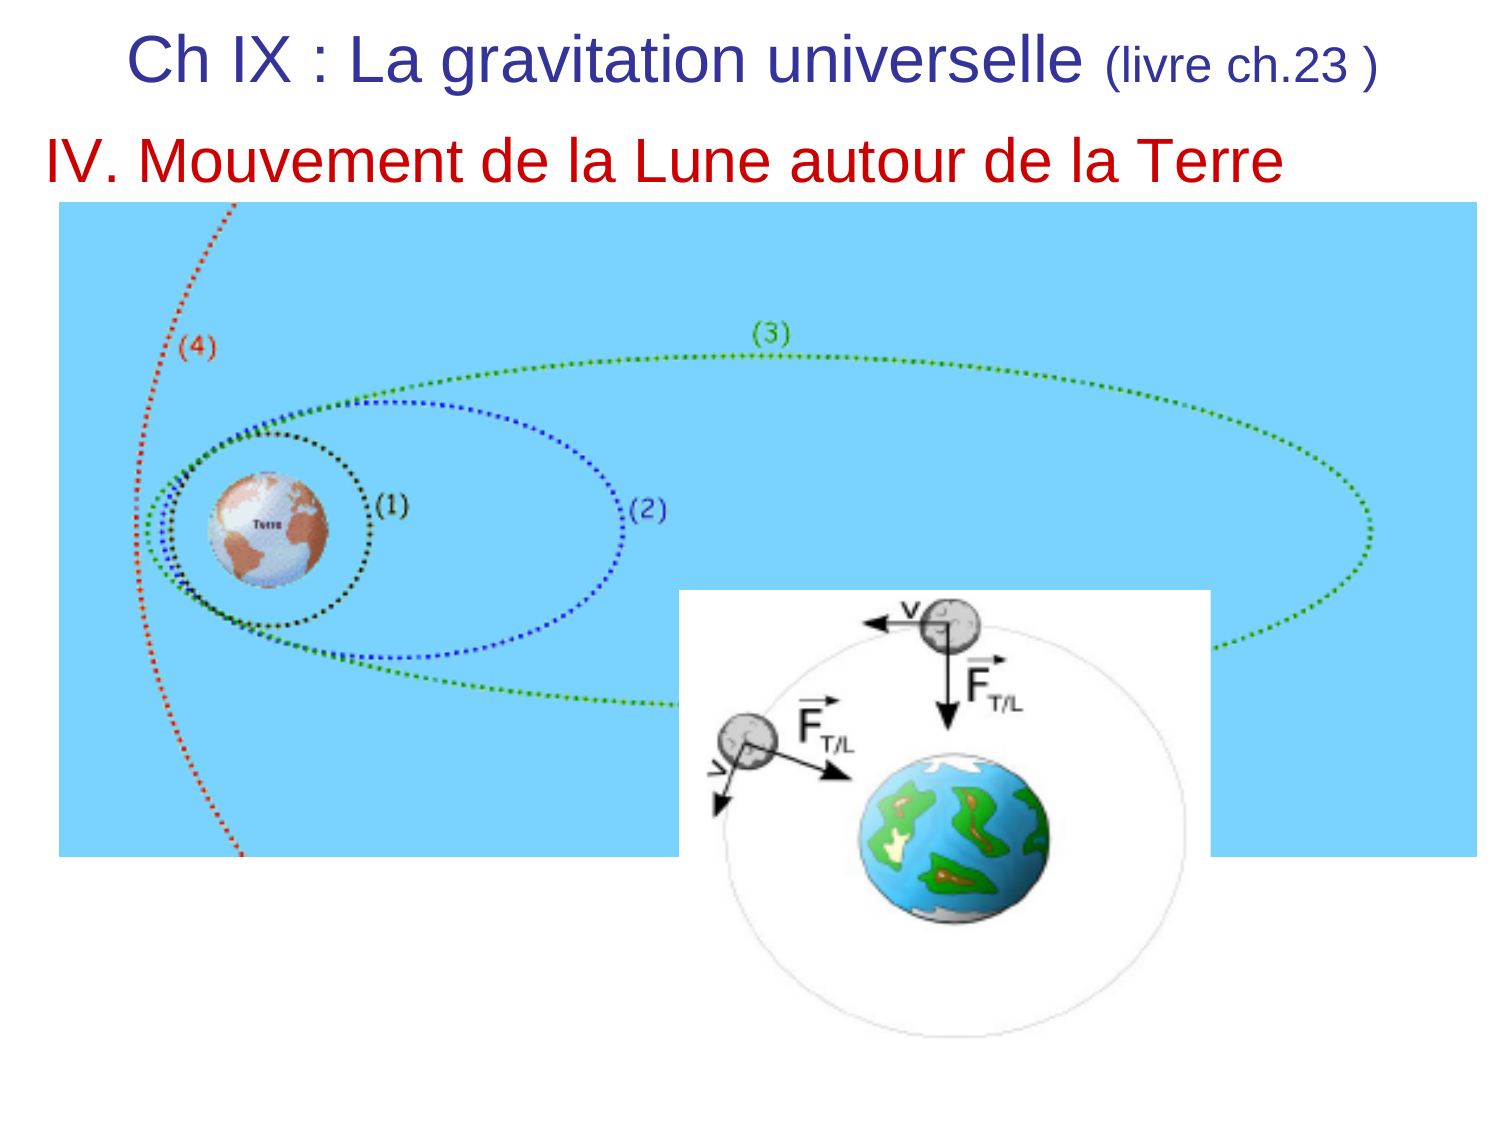

# Ch IX : La gravitation universelle (livre ch.23 )
IV. Mouvement de la Lune autour de la Terre